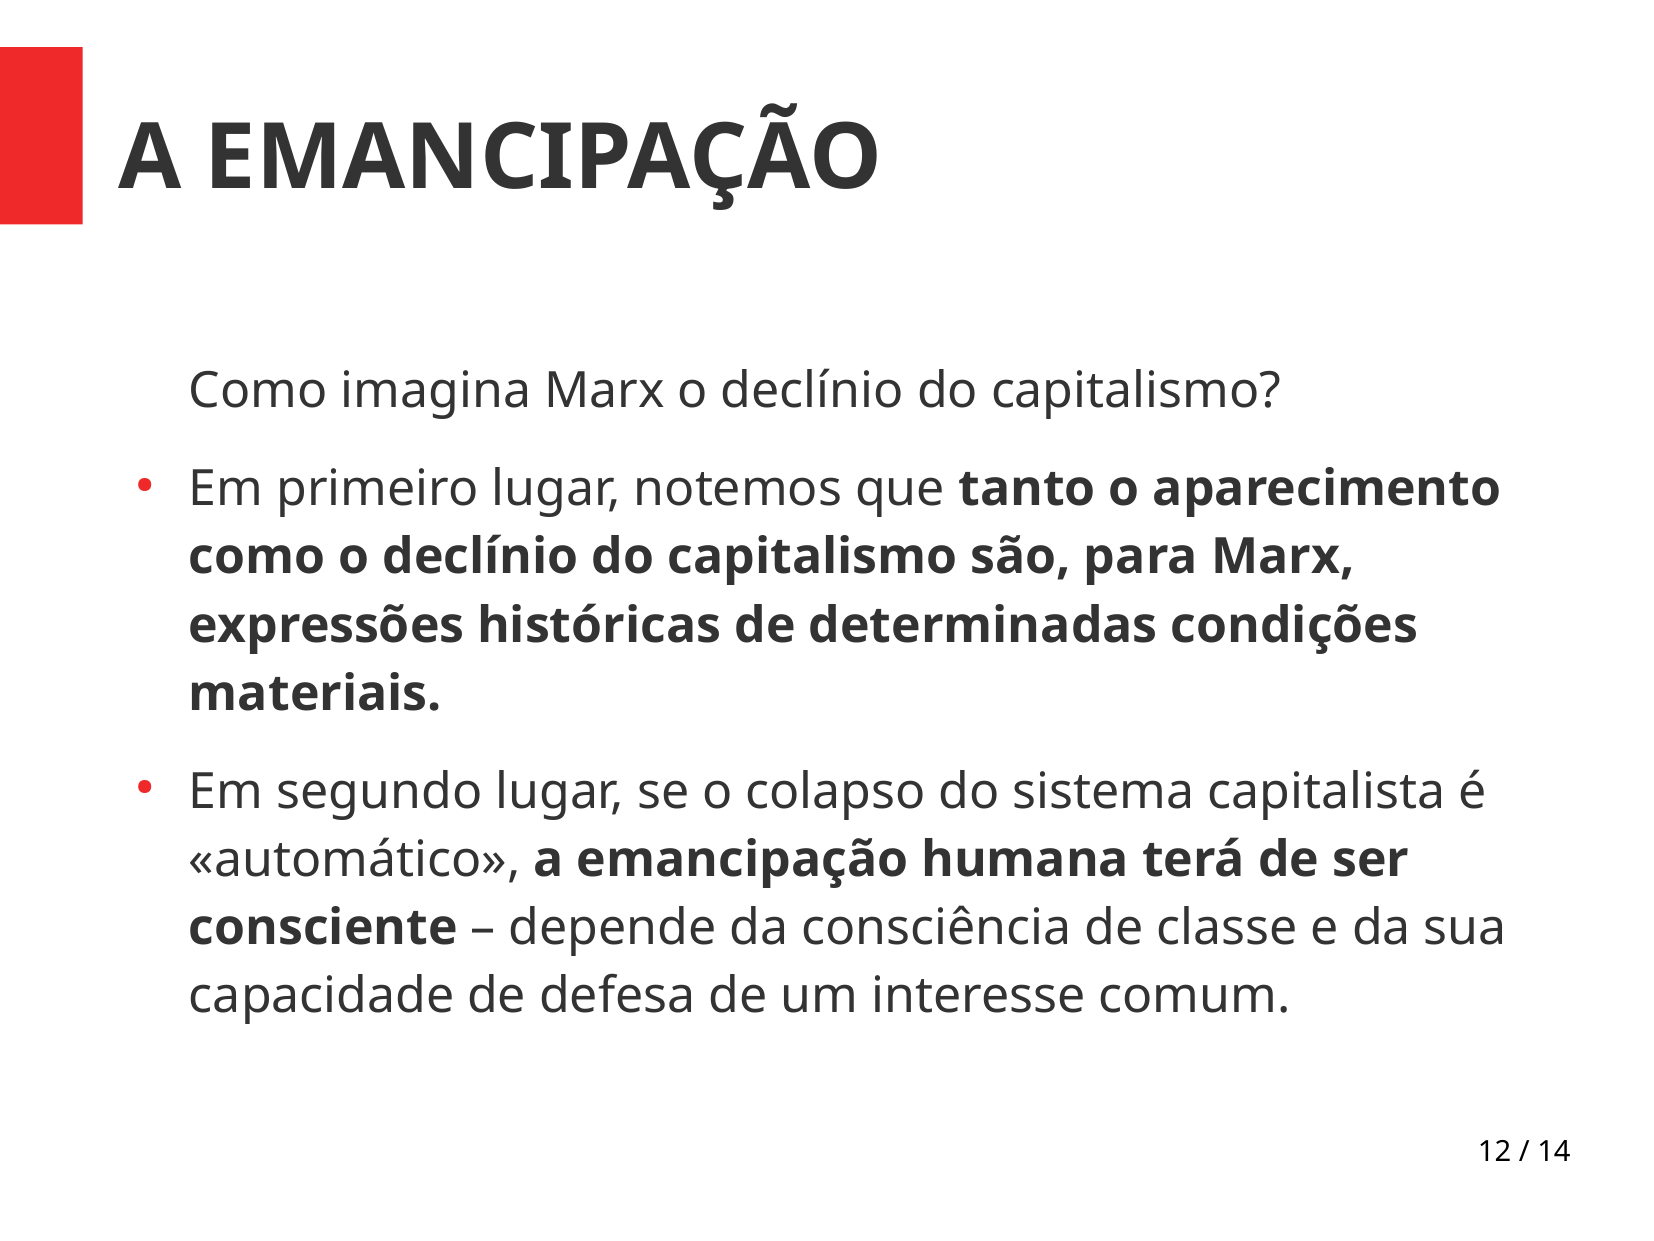

# A EMANCIPAÇÃO
Como imagina Marx o declínio do capitalismo?
Em primeiro lugar, notemos que tanto o aparecimento como o declínio do capitalismo são, para Marx, expressões históricas de determinadas condições materiais.
Em segundo lugar, se o colapso do sistema capitalista é «automático», a emancipação humana terá de ser consciente – depende da consciência de classe e da sua capacidade de defesa de um interesse comum.
12